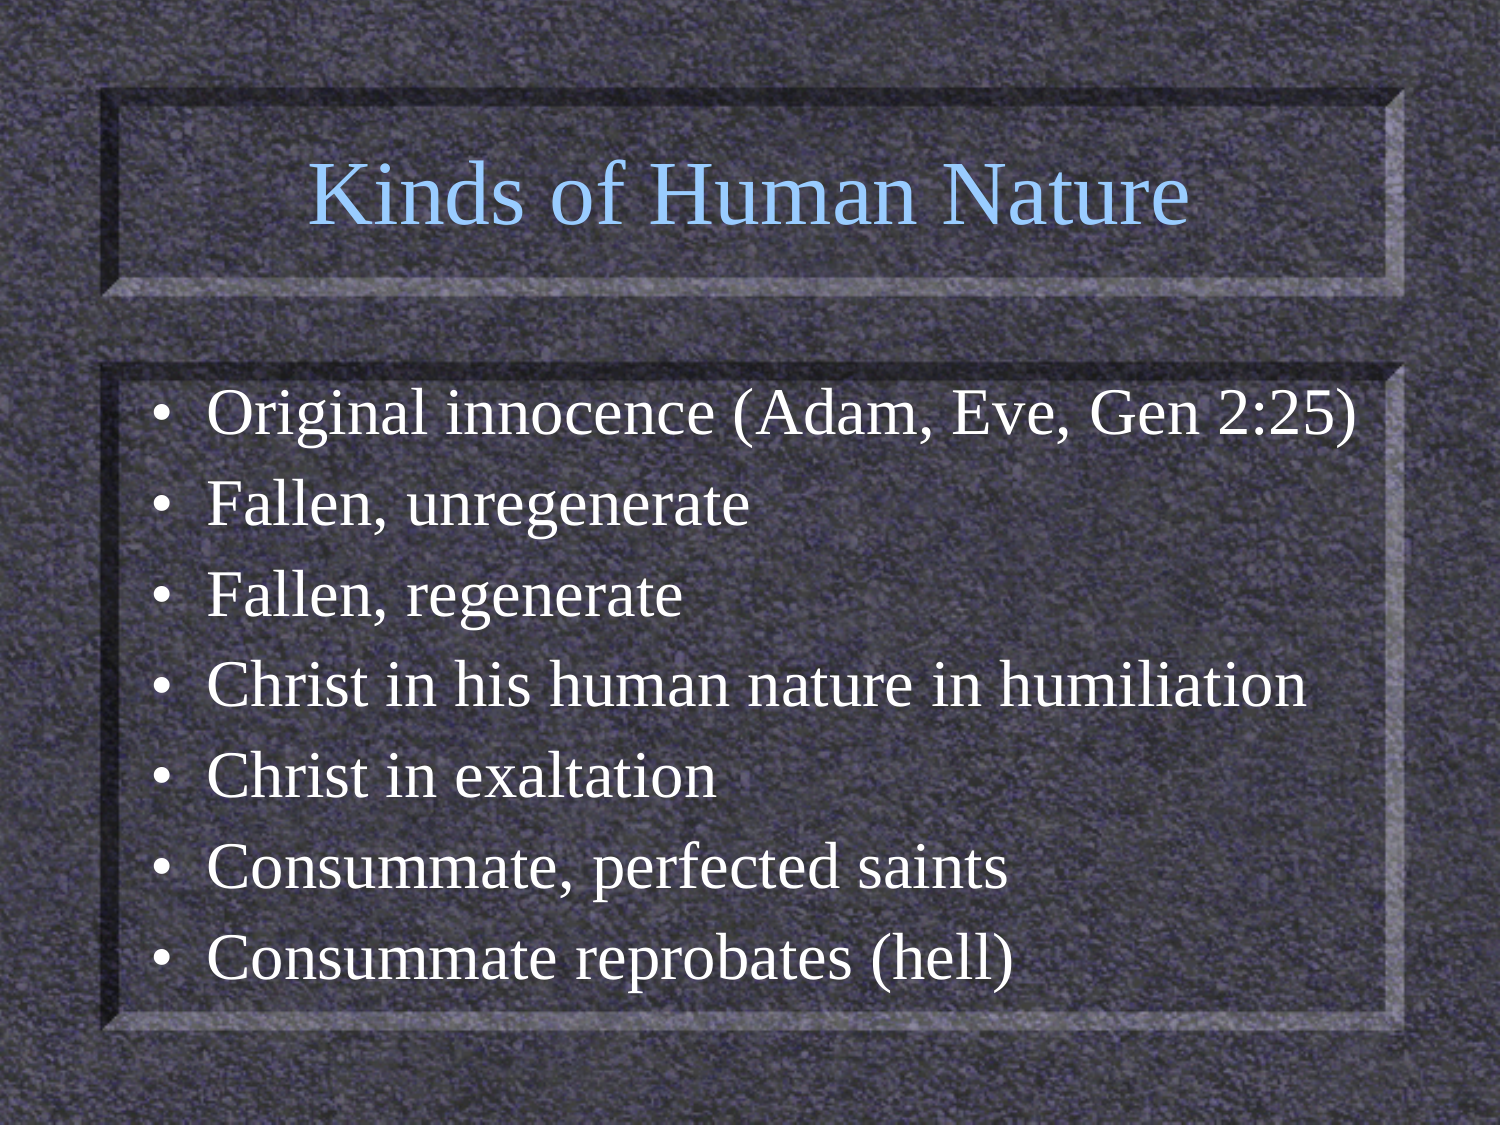

# Kinds of Human Nature
Original innocence (Adam, Eve, Gen 2:25)
Fallen, unregenerate
Fallen, regenerate
Christ in his human nature in humiliation
Christ in exaltation
Consummate, perfected saints
Consummate reprobates (hell)